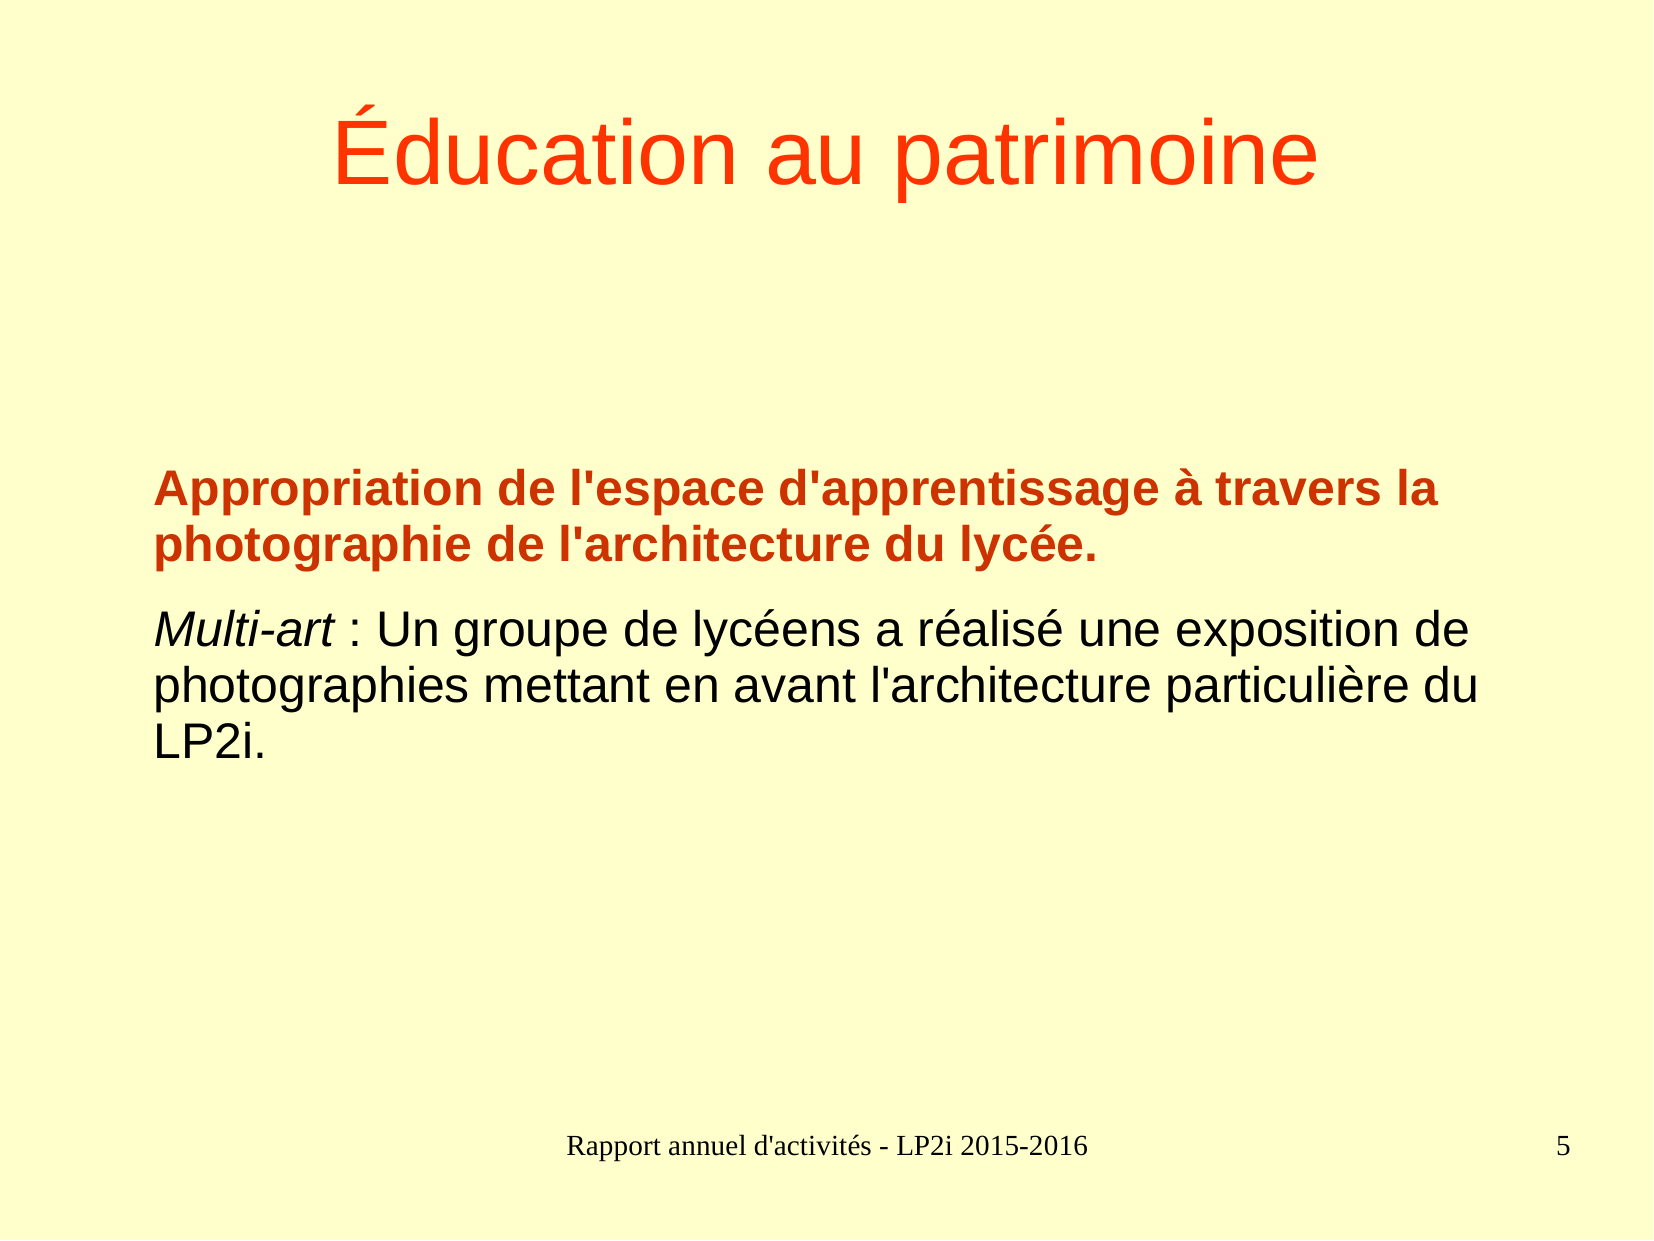

# Éducation au patrimoine
Appropriation de l'espace d'apprentissage à travers la photographie de l'architecture du lycée.
Multi-art : Un groupe de lycéens a réalisé une exposition de photographies mettant en avant l'architecture particulière du LP2i.
Rapport annuel d'activités - LP2i 2015-2016
5